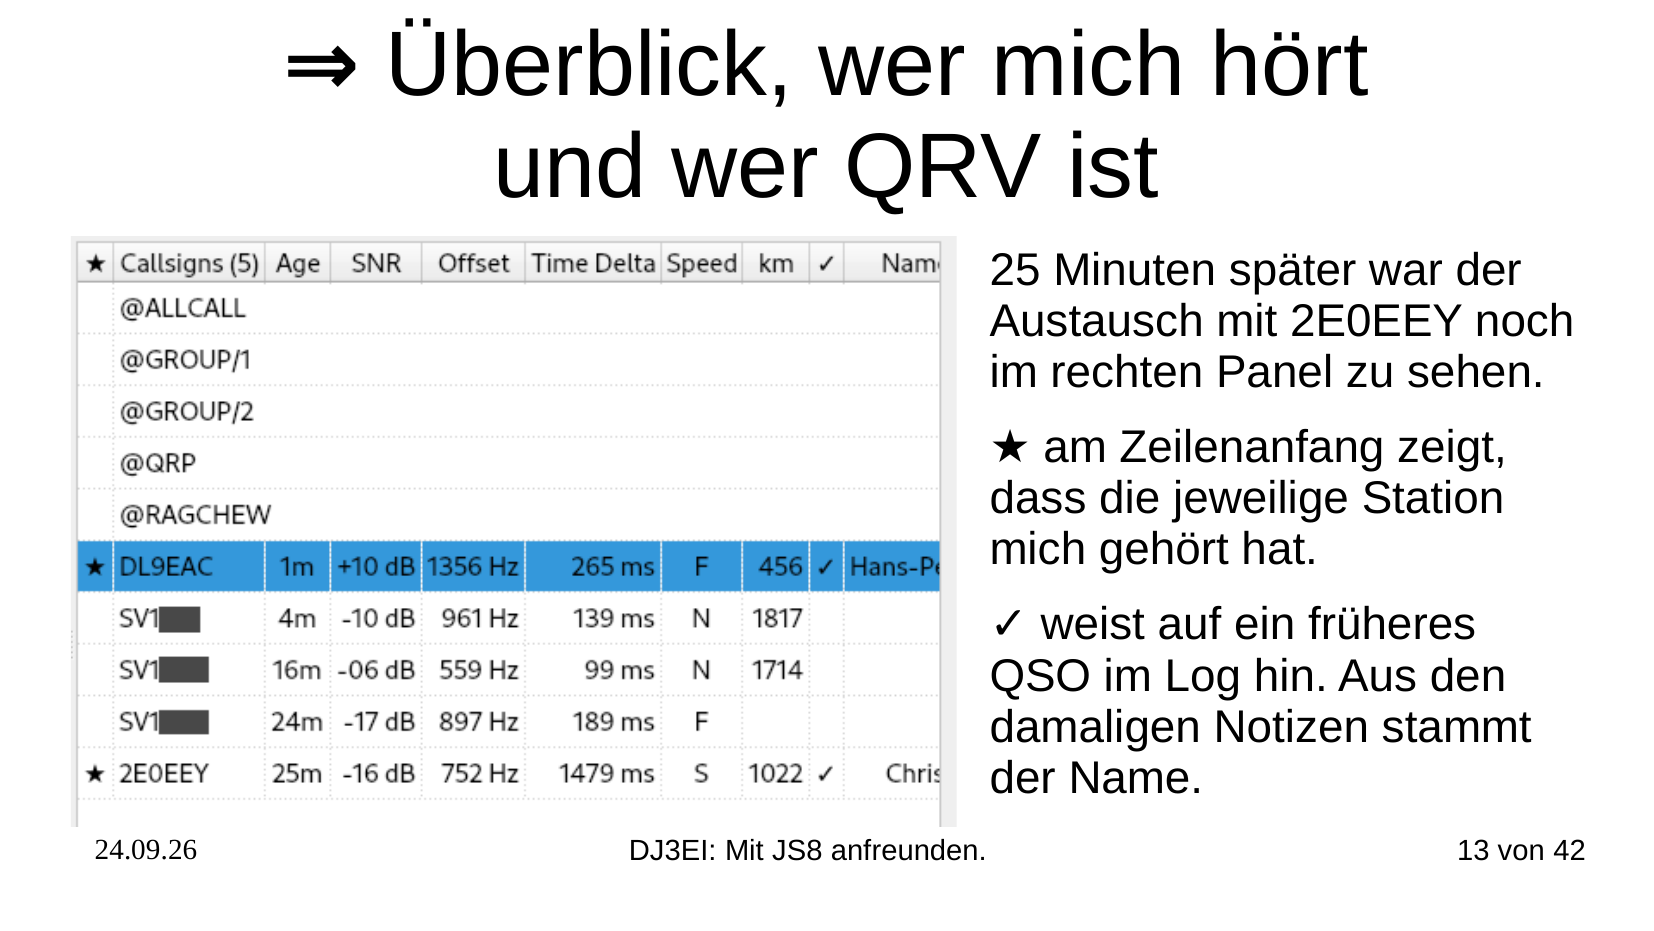

# ⇒ Überblick, wer mich hört und wer QRV ist
25 Minuten später war der
Austausch mit 2E0EEY noch im rechten Panel zu sehen.
★ am Zeilenanfang zeigt, dass die jeweilige Station mich gehört hat.
✓ weist auf ein früheres QSO im Log hin. Aus den damaligen Notizen stammt der Name.
13